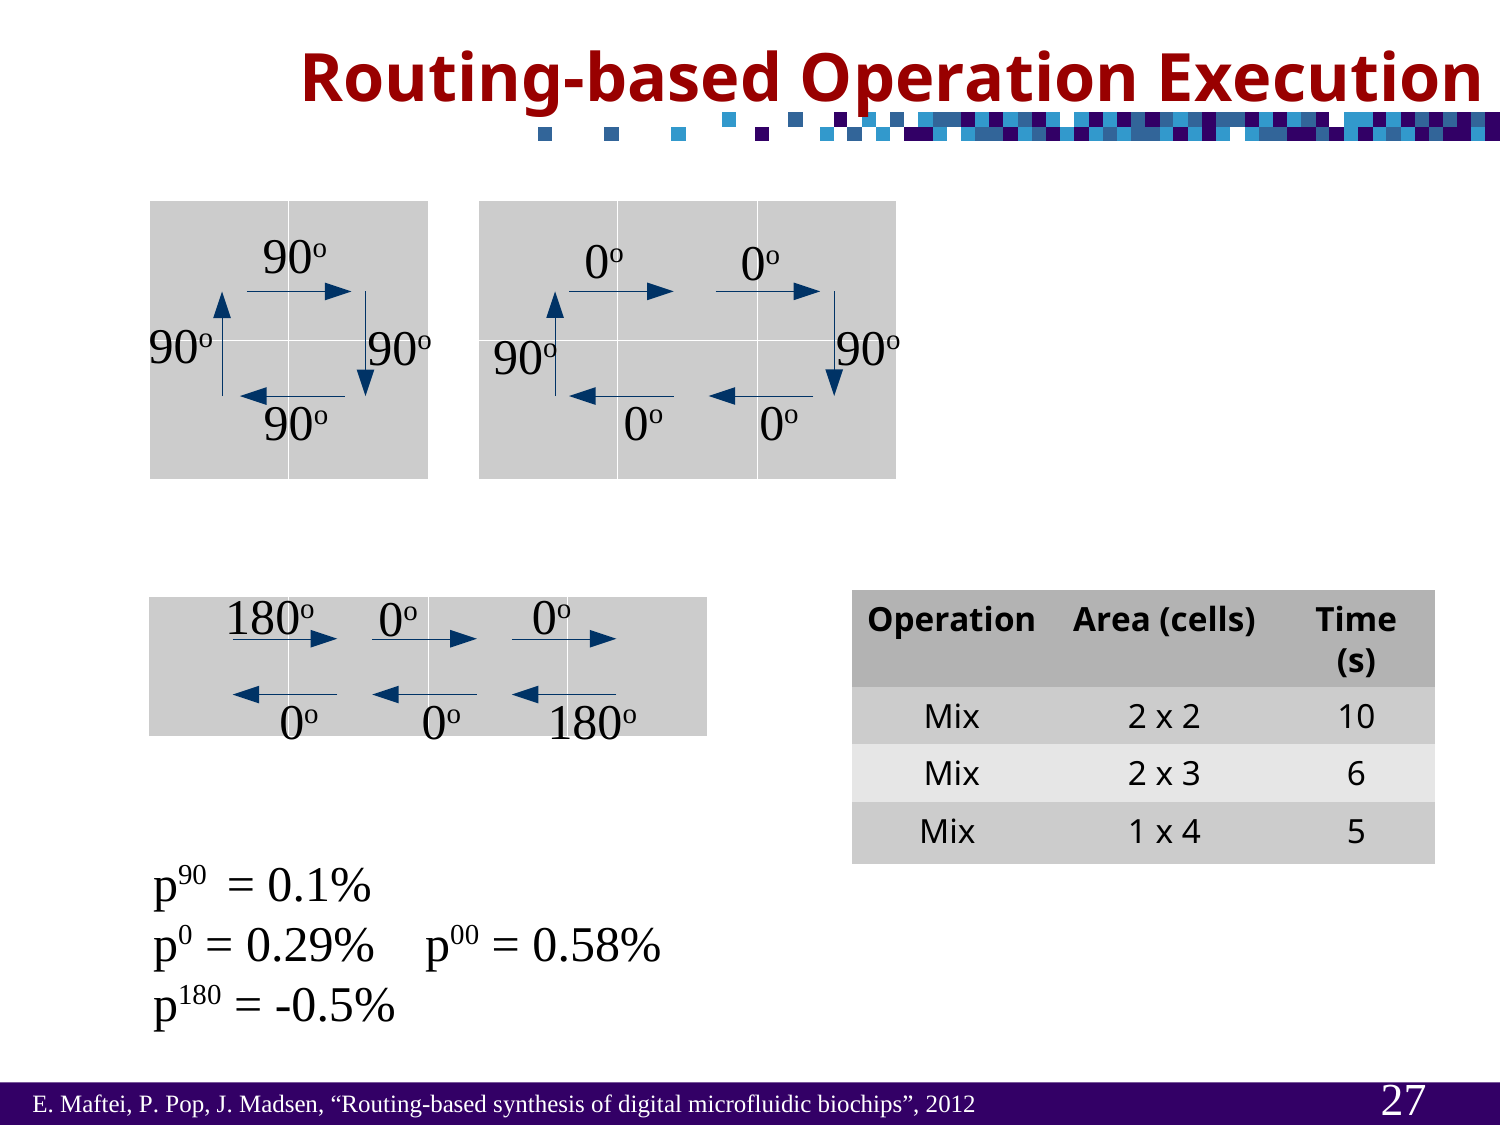

# Routing-based Operation Execution
90o
0o
0o
90o
90o
90o
90o
0o
0o
90o
180o
0o
0o
0o
0o
180o
| Operation | Area (cells) | Time (s) |
| --- | --- | --- |
| Mix | 2 x 2 | 10 |
| Mix | 2 x 3 | 6 |
| Mix | 1 x 4 | 5 |
p90 = 0.1%
p0 = 0.29% p00 = 0.58%
p180 = -0.5%
E. Maftei, P. Pop, J. Madsen, “Routing-based synthesis of digital microfluidic biochips”, 2012